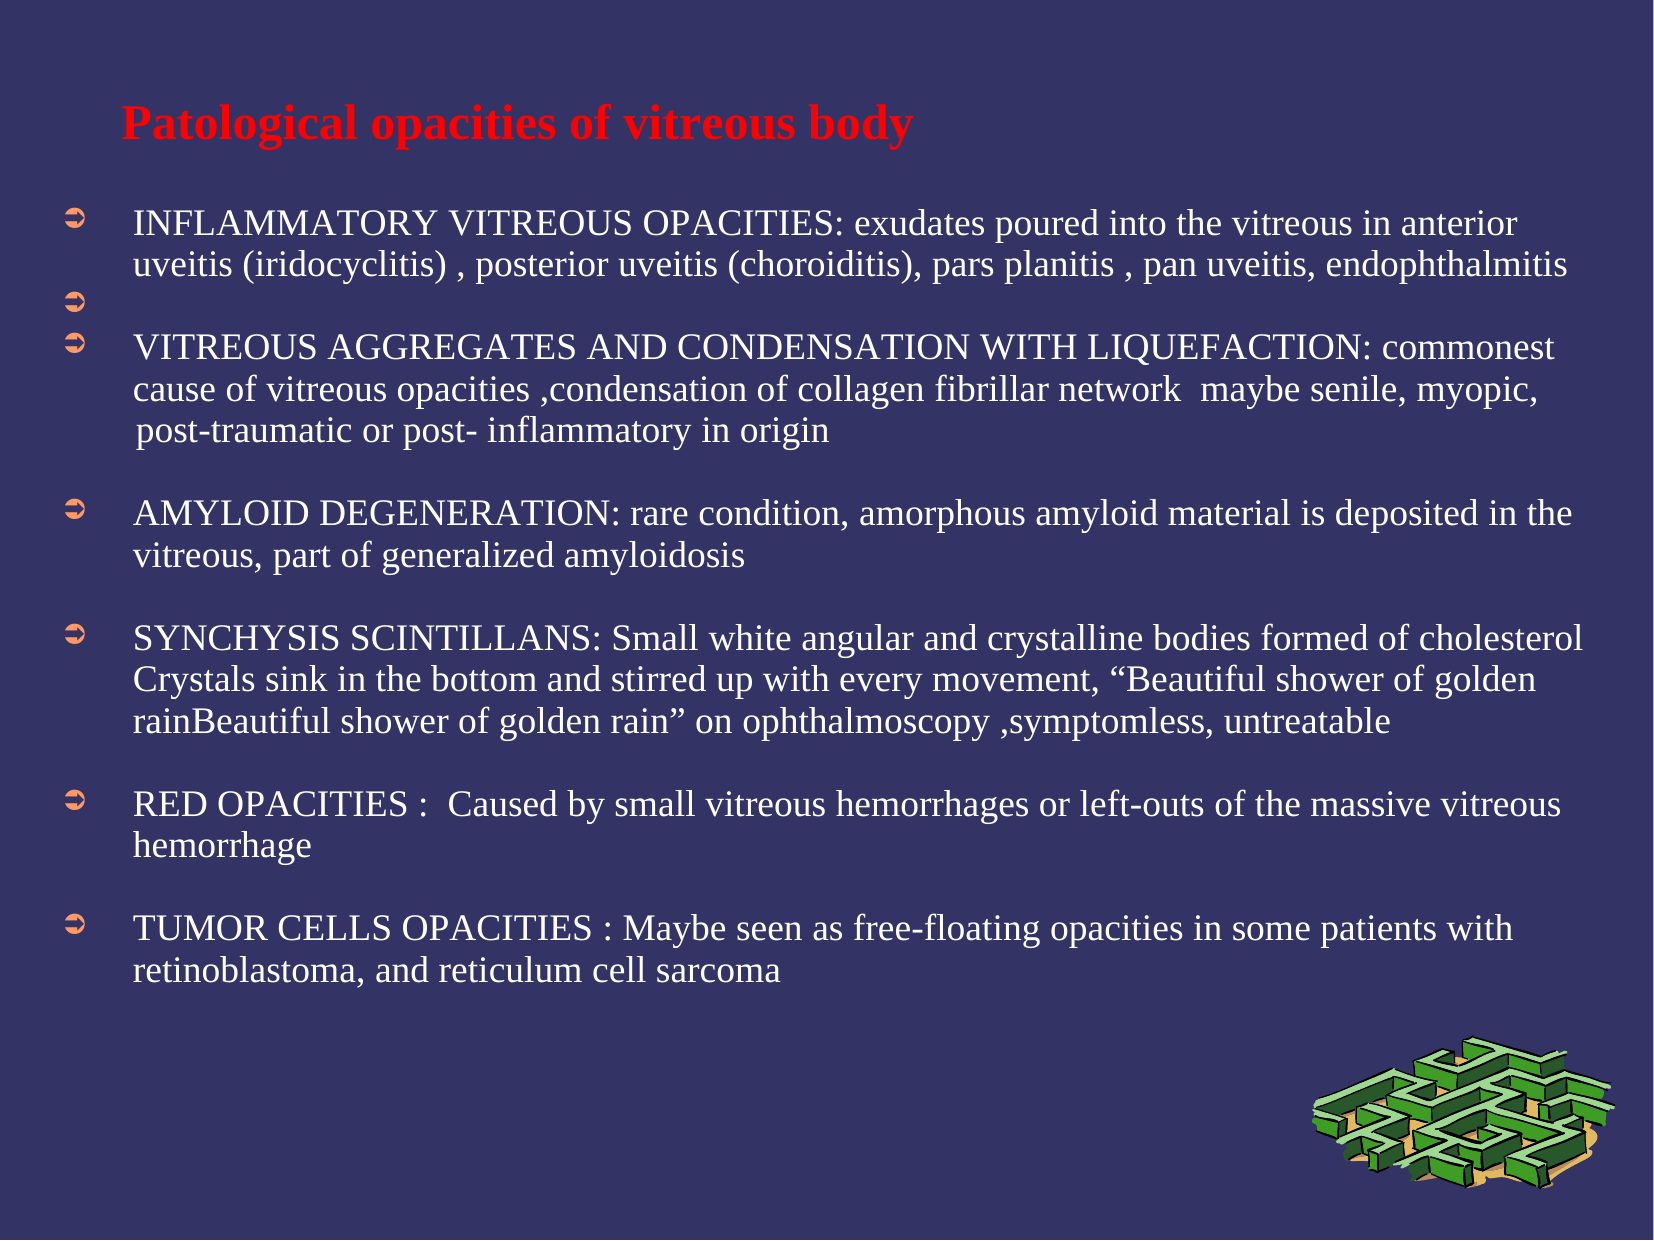

# Patological opacities of vitreous body
INFLAMMATORY VITREOUS OPACITIES: exudates poured into the vitreous in anterior uveitis (iridocyclitis) , posterior uveitis (choroiditis), pars planitis , pan uveitis, endophthalmitis
VITREOUS AGGREGATES AND CONDENSATION WITH LIQUEFACTION: commonest cause of vitreous opacities ,condensation of collagen fibrillar network maybe senile, myopic,
 post-traumatic or post- inflammatory in origin
AMYLOID DEGENERATION: rare condition, amorphous amyloid material is deposited in the vitreous, part of generalized amyloidosis
SYNCHYSIS SCINTILLANS: Small white angular and crystalline bodies formed of cholesterol Crystals sink in the bottom and stirred up with every movement, “Beautiful shower of golden rainBeautiful shower of golden rain” on ophthalmoscopy ,symptomless, untreatable
RED OPACITIES : Caused by small vitreous hemorrhages or left-outs of the massive vitreous hemorrhage
TUMOR CELLS OPACITIES : Maybe seen as free-floating opacities in some patients with retinoblastoma, and reticulum cell sarcoma